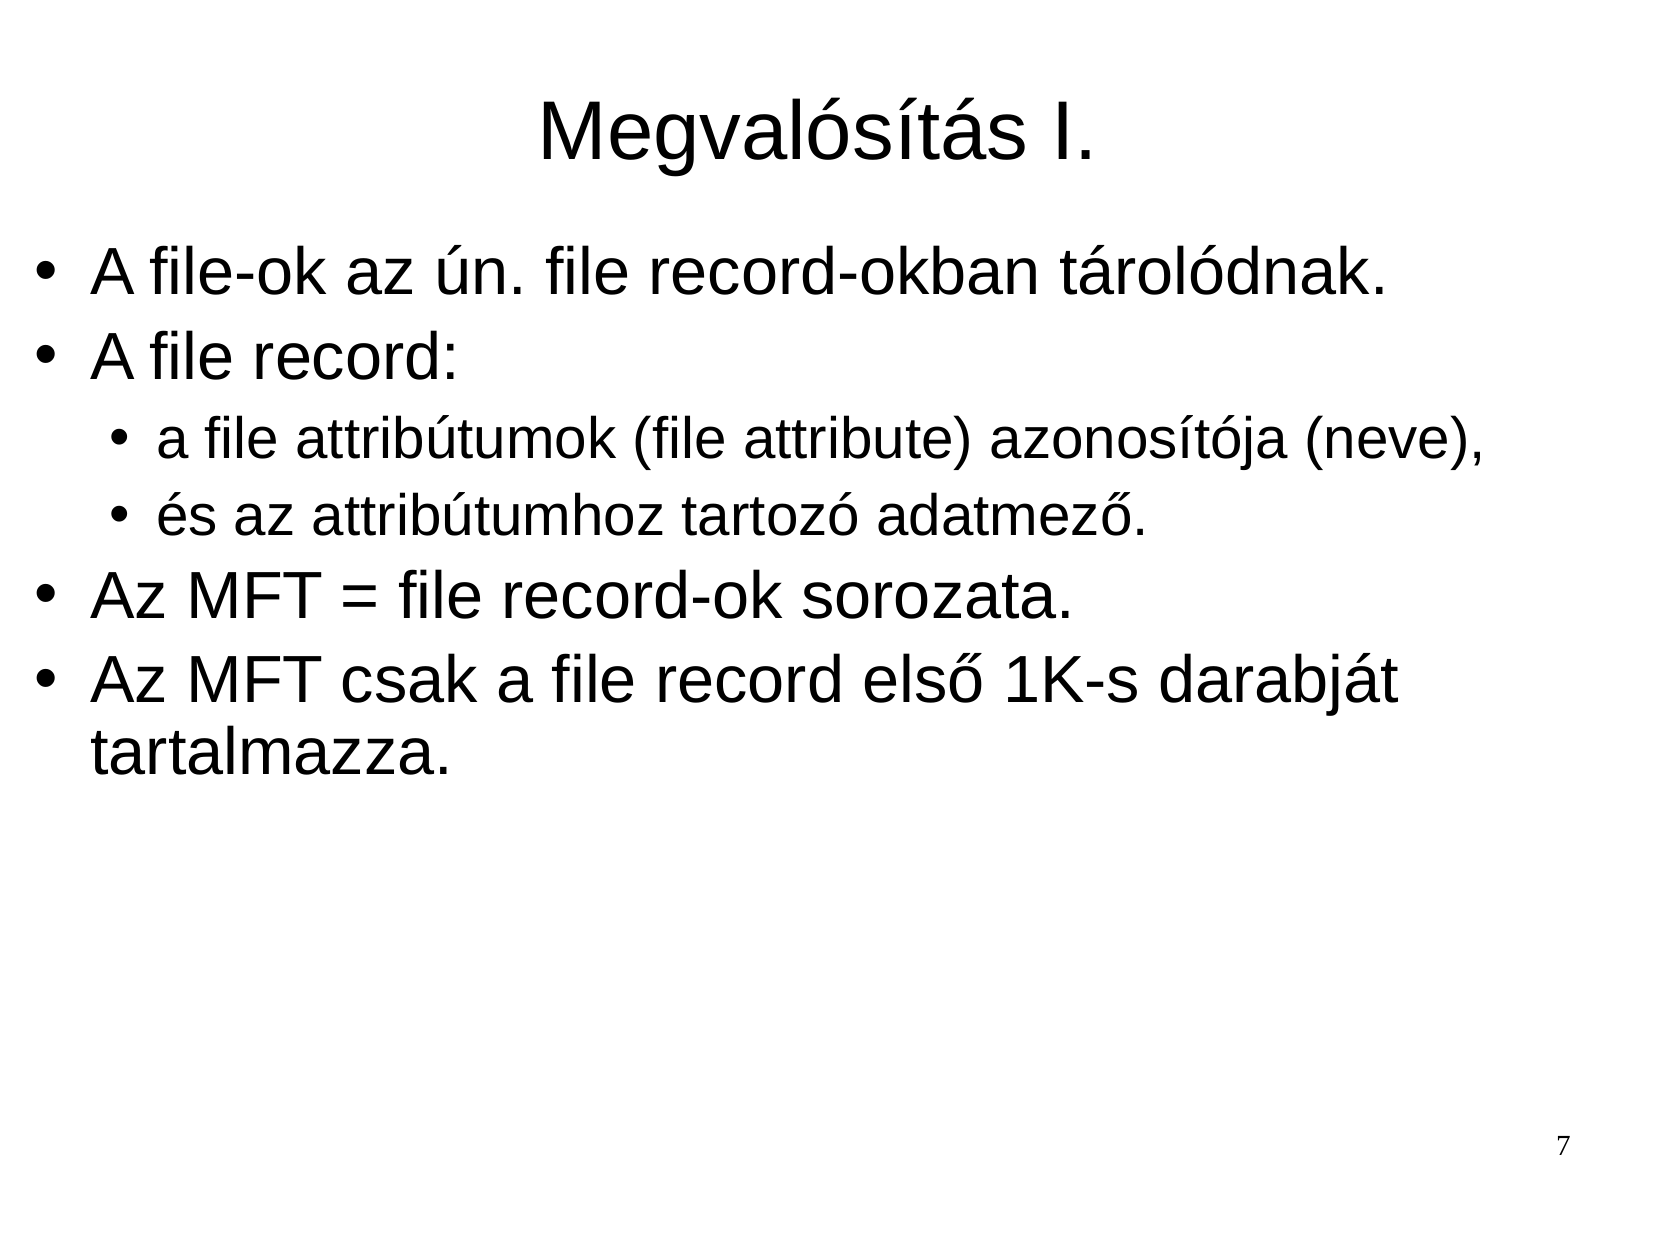

# Megvalósítás I.
A file-ok az ún. file record-okban tárolódnak.
A file record:
a file attribútumok (file attribute) azonosítója (neve),
és az attribútumhoz tartozó adatmező.
Az MFT = file record-ok sorozata.
Az MFT csak a file record első 1K-s darabját tartalmazza.
7